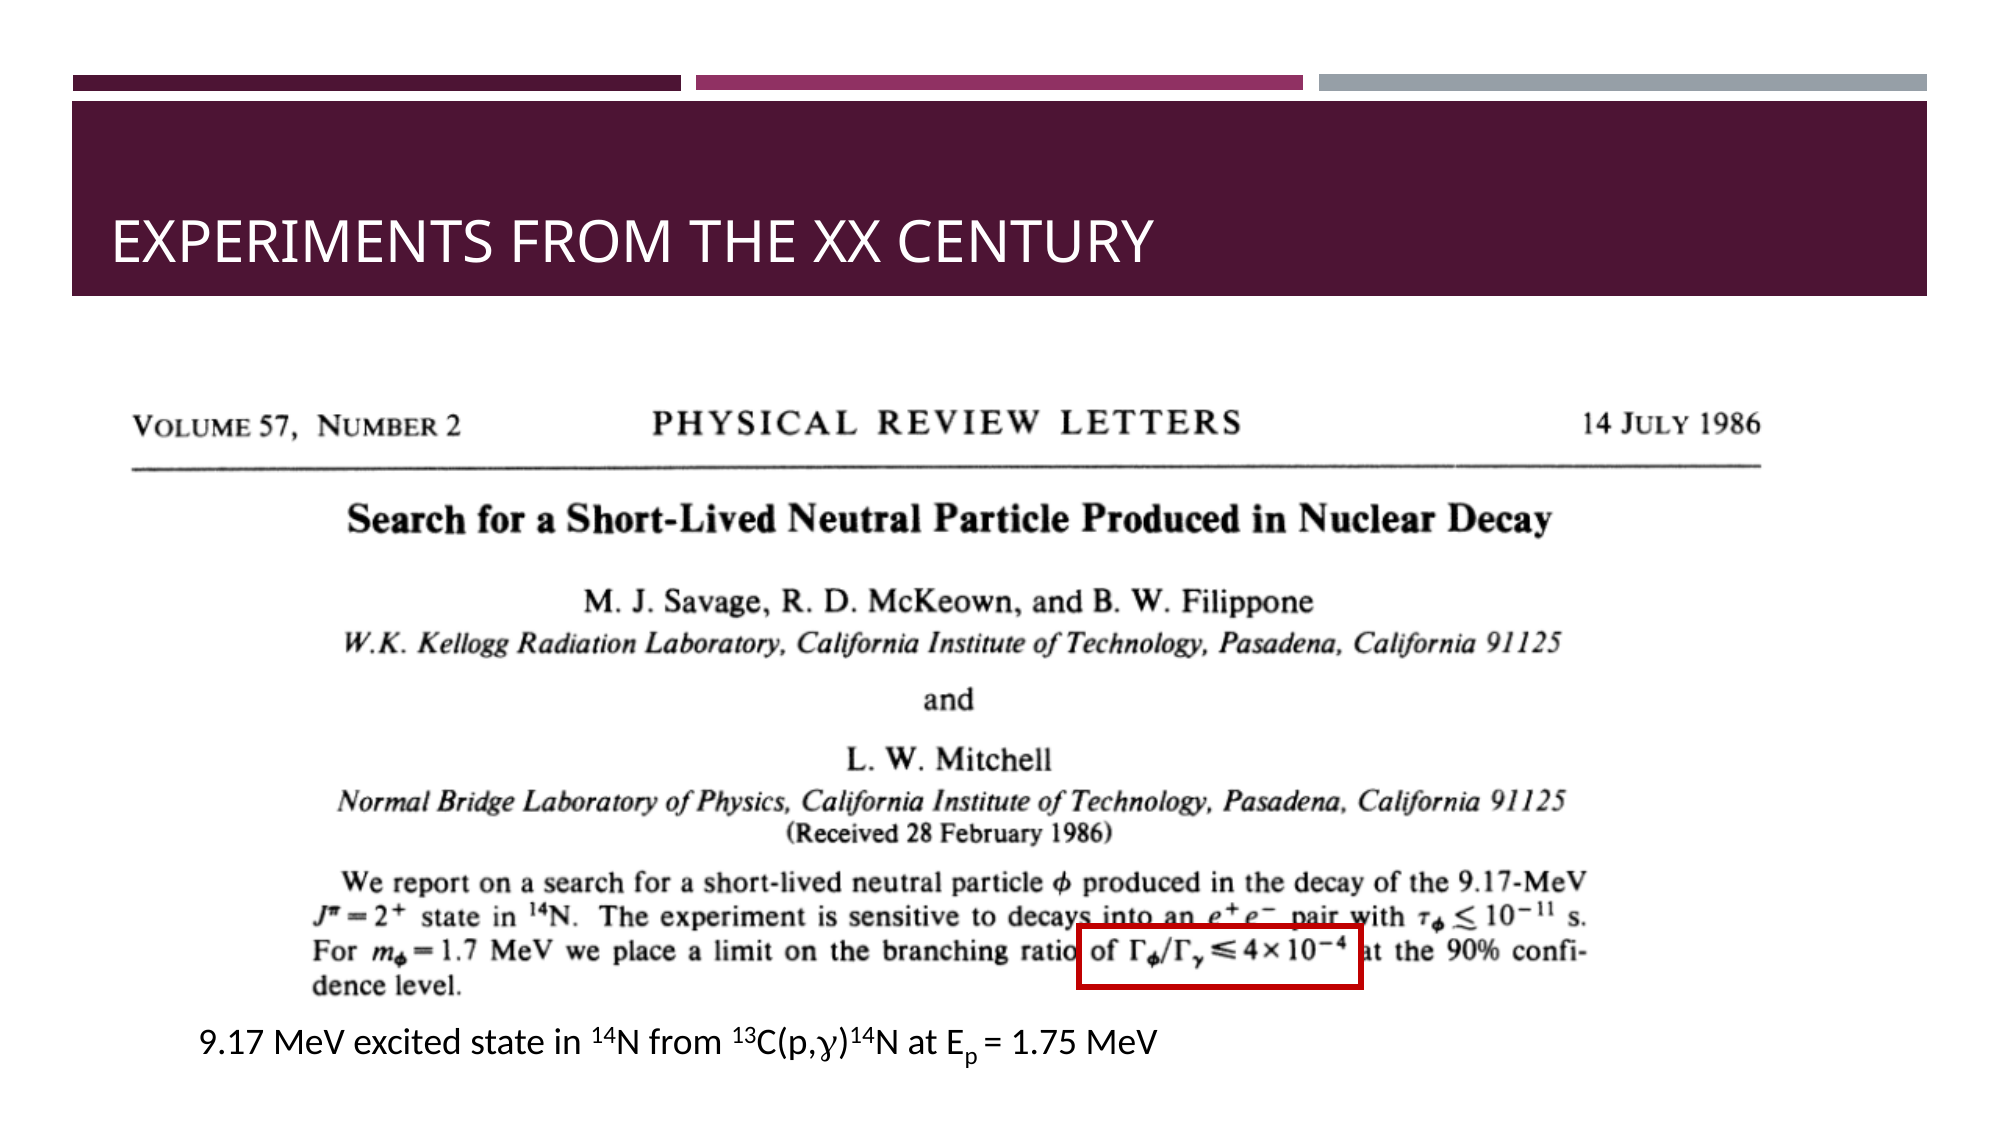

# Experiments from the XX century
9.17 MeV excited state in 14N from 13C(p,g)14N at Ep = 1.75 MeV